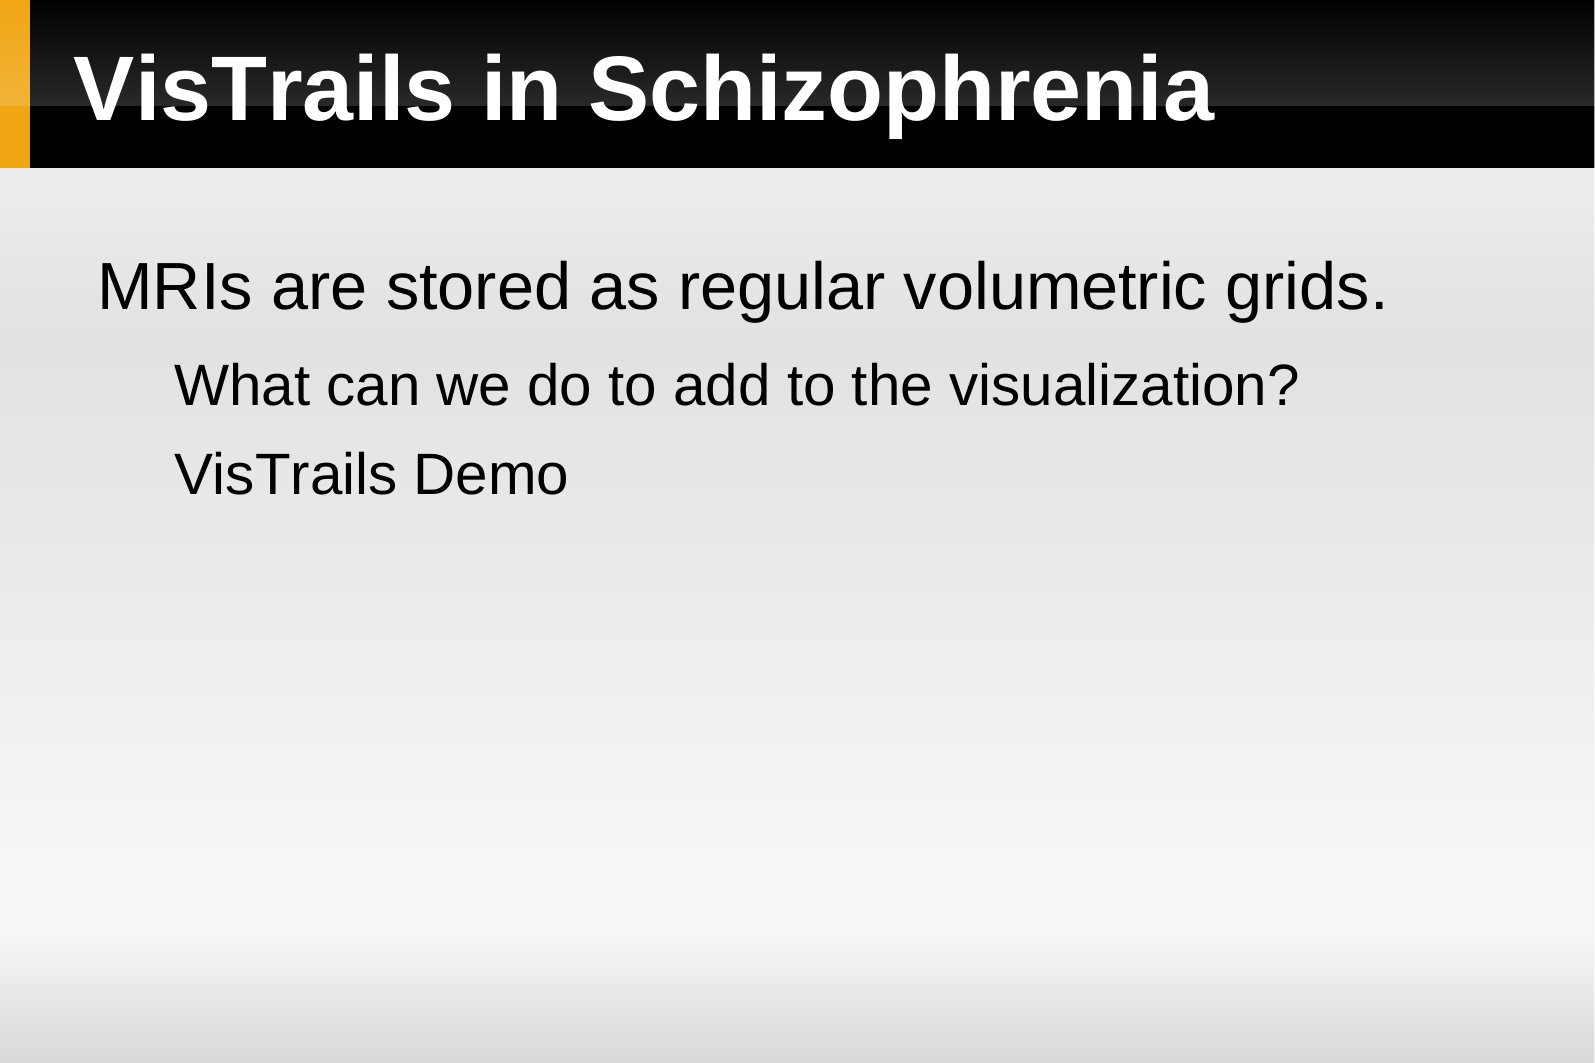

# VisTrails in Schizophrenia
MRIs are stored as regular volumetric grids.
What can we do to add to the visualization?
VisTrails Demo